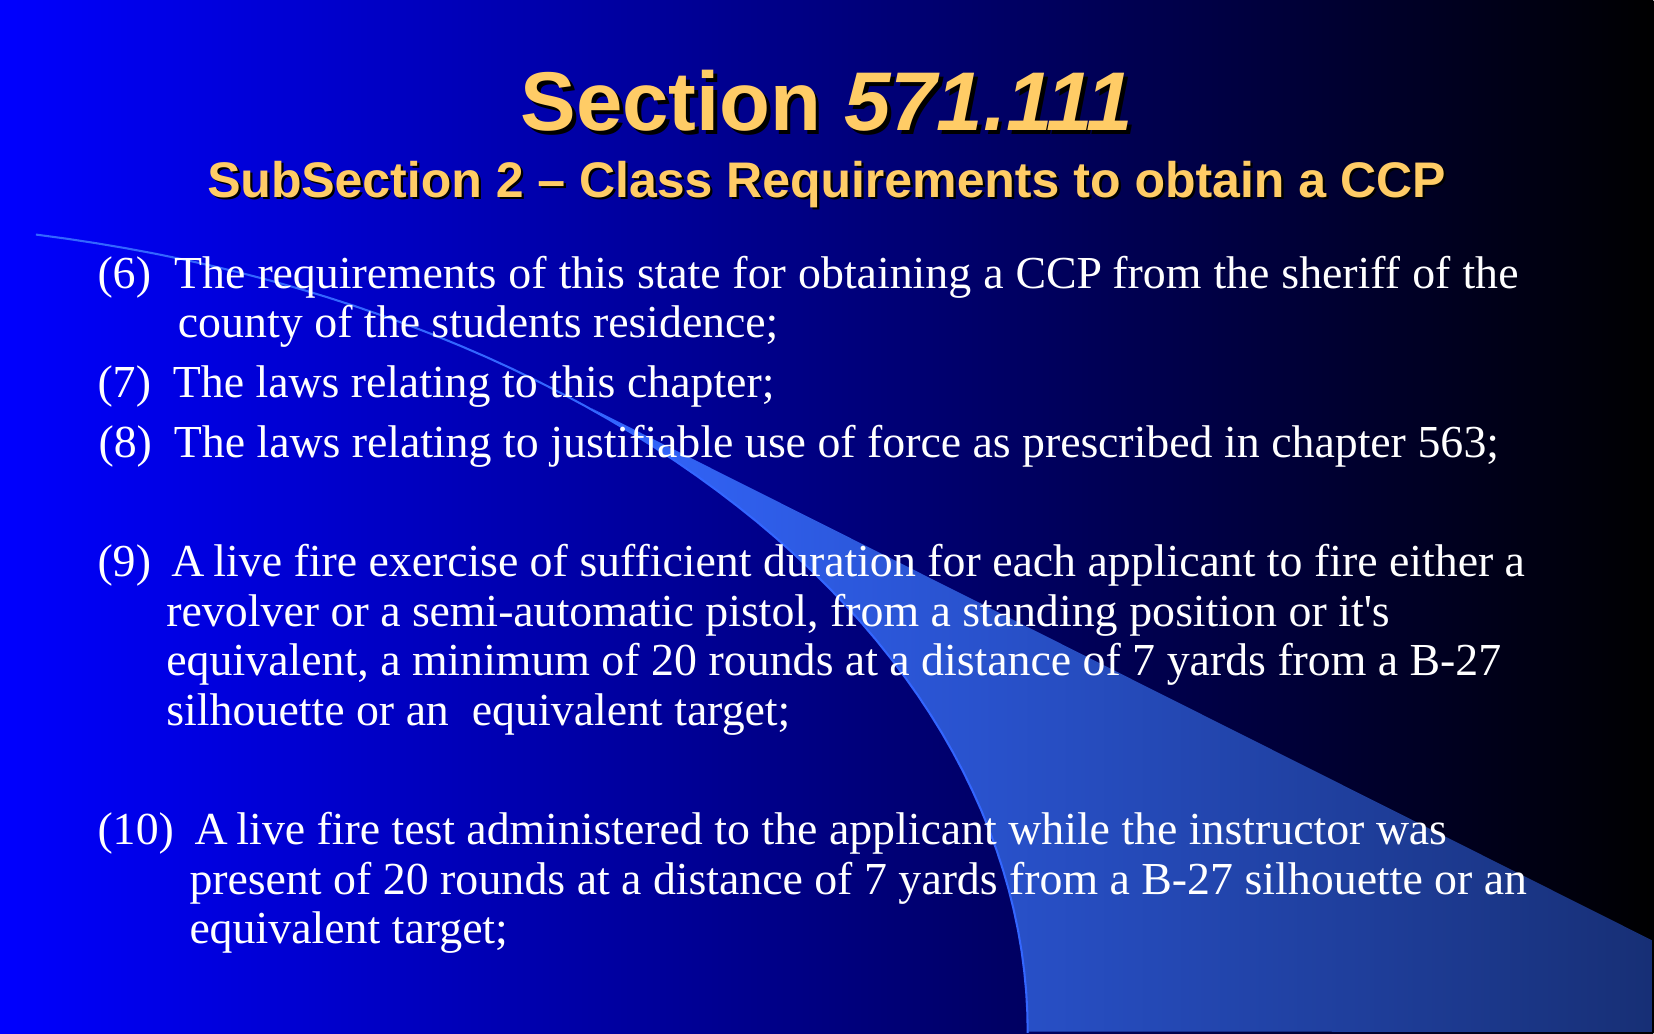

# Section 571.111 SubSection 2 – Class Requirements to obtain a CCP
(6) The requirements of this state for obtaining a CCP from the sheriff of the county of the students residence;
(7) The laws relating to this chapter;
(8) The laws relating to justifiable use of force as prescribed in chapter 563;
(9) A live fire exercise of sufficient duration for each applicant to fire either a revolver or a semi-automatic pistol, from a standing position or it's equivalent, a minimum of 20 rounds at a distance of 7 yards from a B-27 silhouette or an equivalent target;
(10) A live fire test administered to the applicant while the instructor was present of 20 rounds at a distance of 7 yards from a B-27 silhouette or an equivalent target;